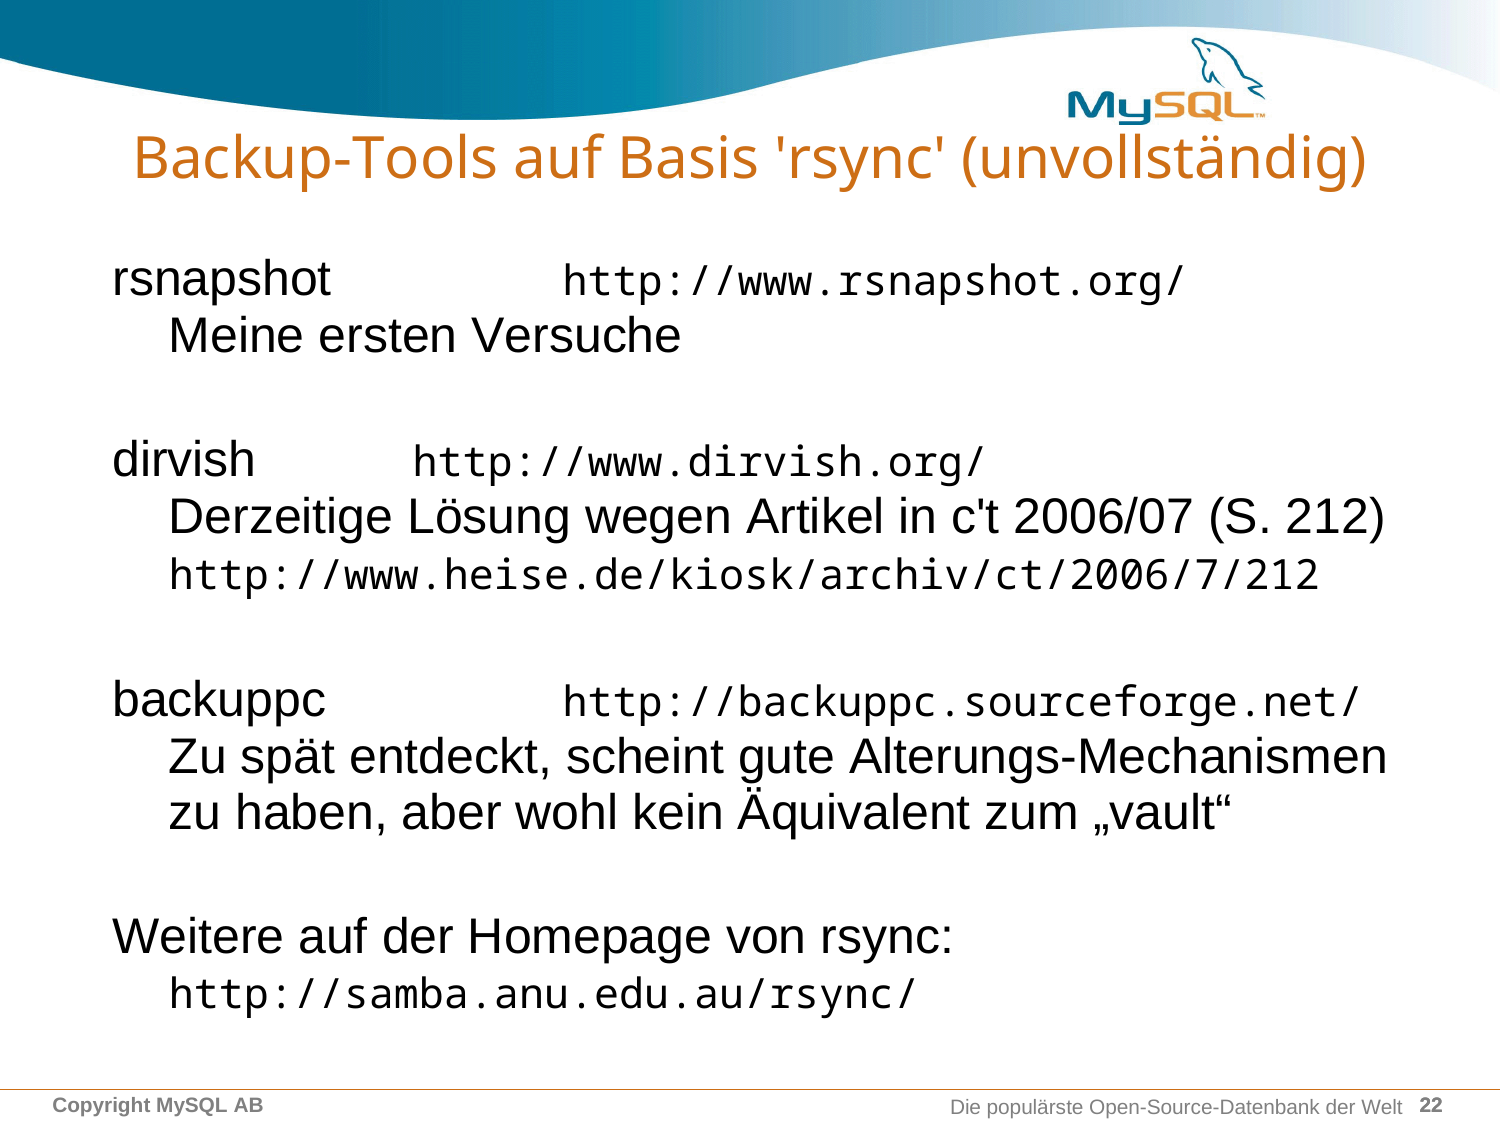

# Backup-Tools auf Basis 'rsync' (unvollständig)
rsnapshot		http://www.rsnapshot.org/
Meine ersten Versuche
dirvish		http://www.dirvish.org/
Derzeitige Lösung wegen Artikel in c't 2006/07 (S. 212)
http://www.heise.de/kiosk/archiv/ct/2006/7/212
backuppc		http://backuppc.sourceforge.net/
Zu spät entdeckt, scheint gute Alterungs-Mechanismen zu haben, aber wohl kein Äquivalent zum „vault“
Weitere auf der Homepage von rsync:	http://samba.anu.edu.au/rsync/